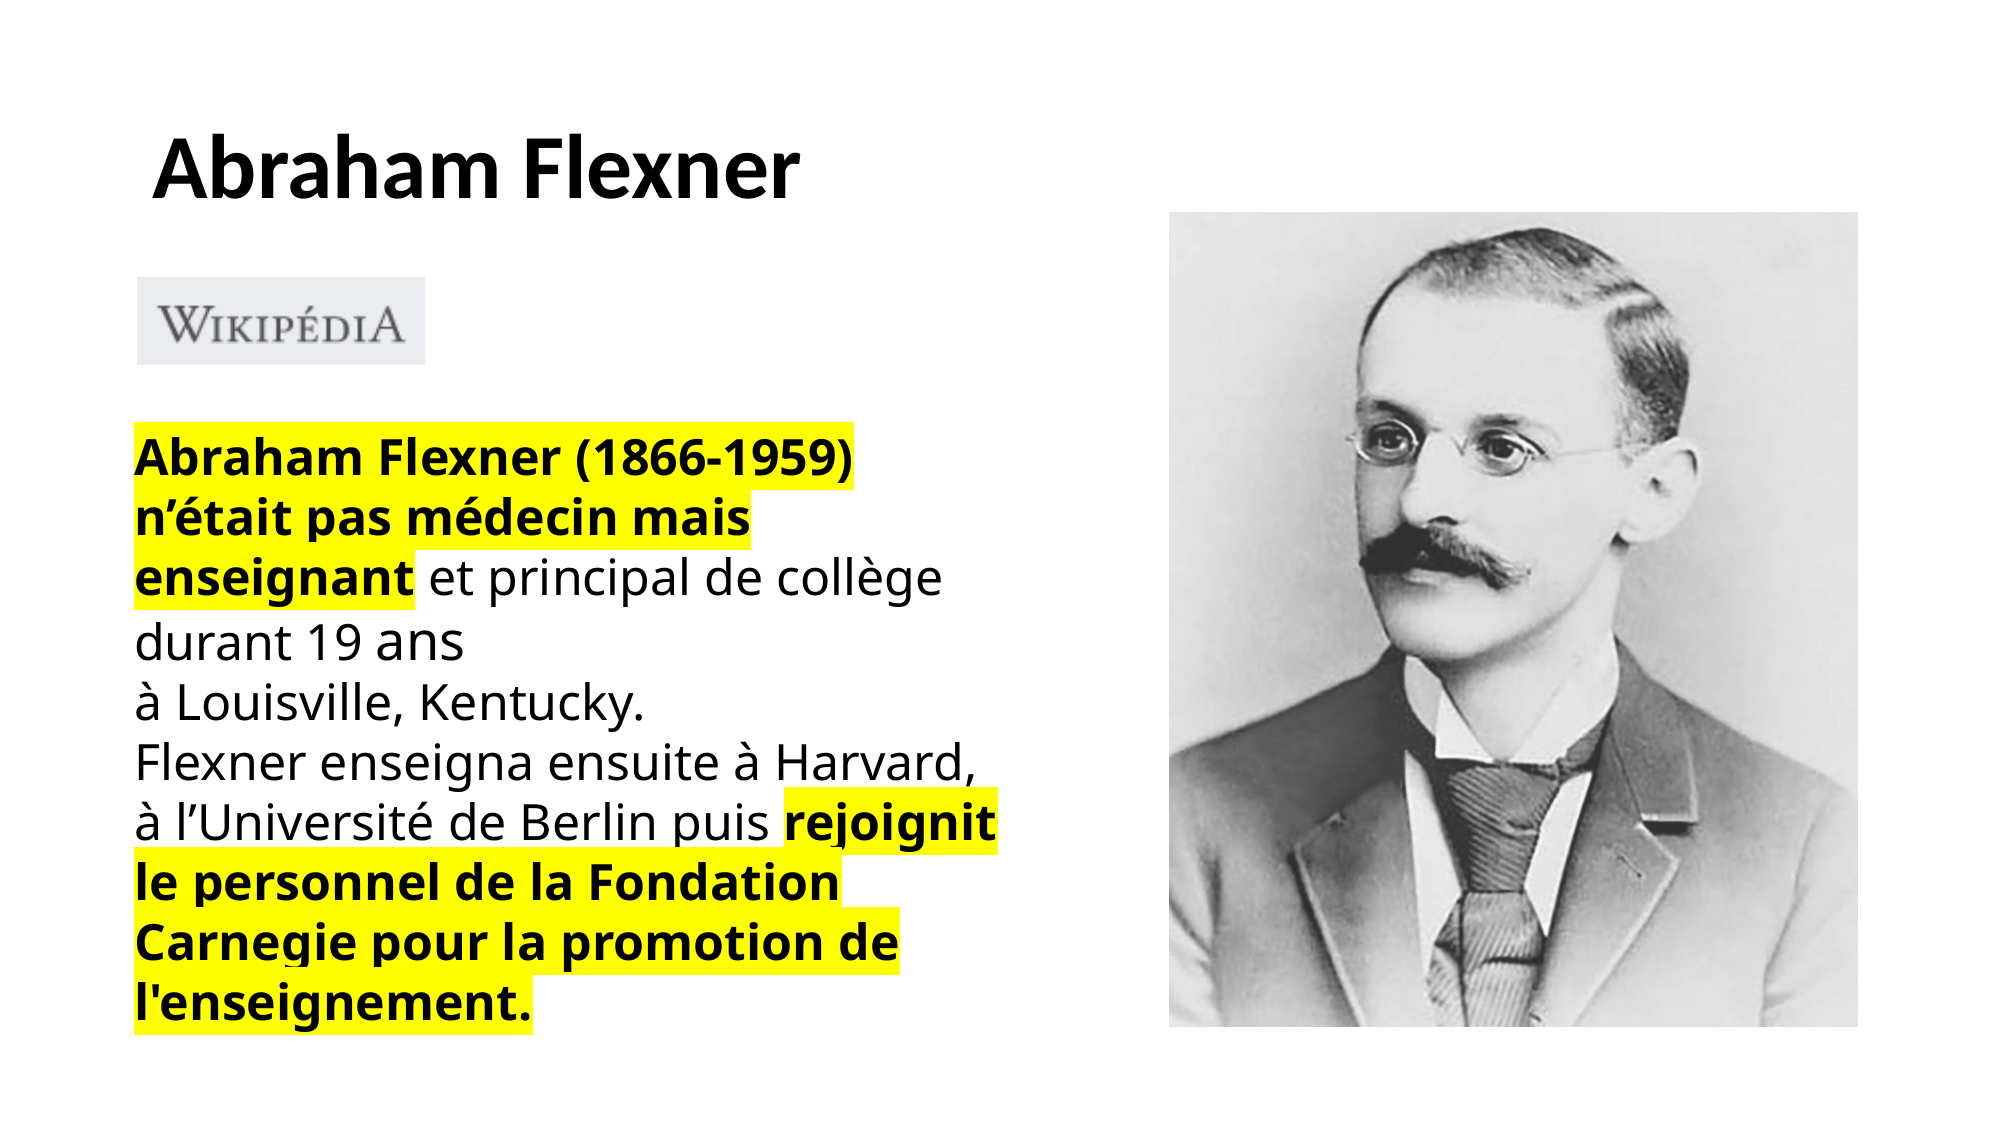

# Abraham Flexner
Abraham Flexner (1866-1959) n’était pas médecin mais enseignant et principal de collège durant 19 ans
à Louisville, Kentucky.
Flexner enseigna ensuite à Harvard, à l’Université de Berlin puis rejoignit le personnel de la Fondation Carnegie pour la promotion de l'enseignement.